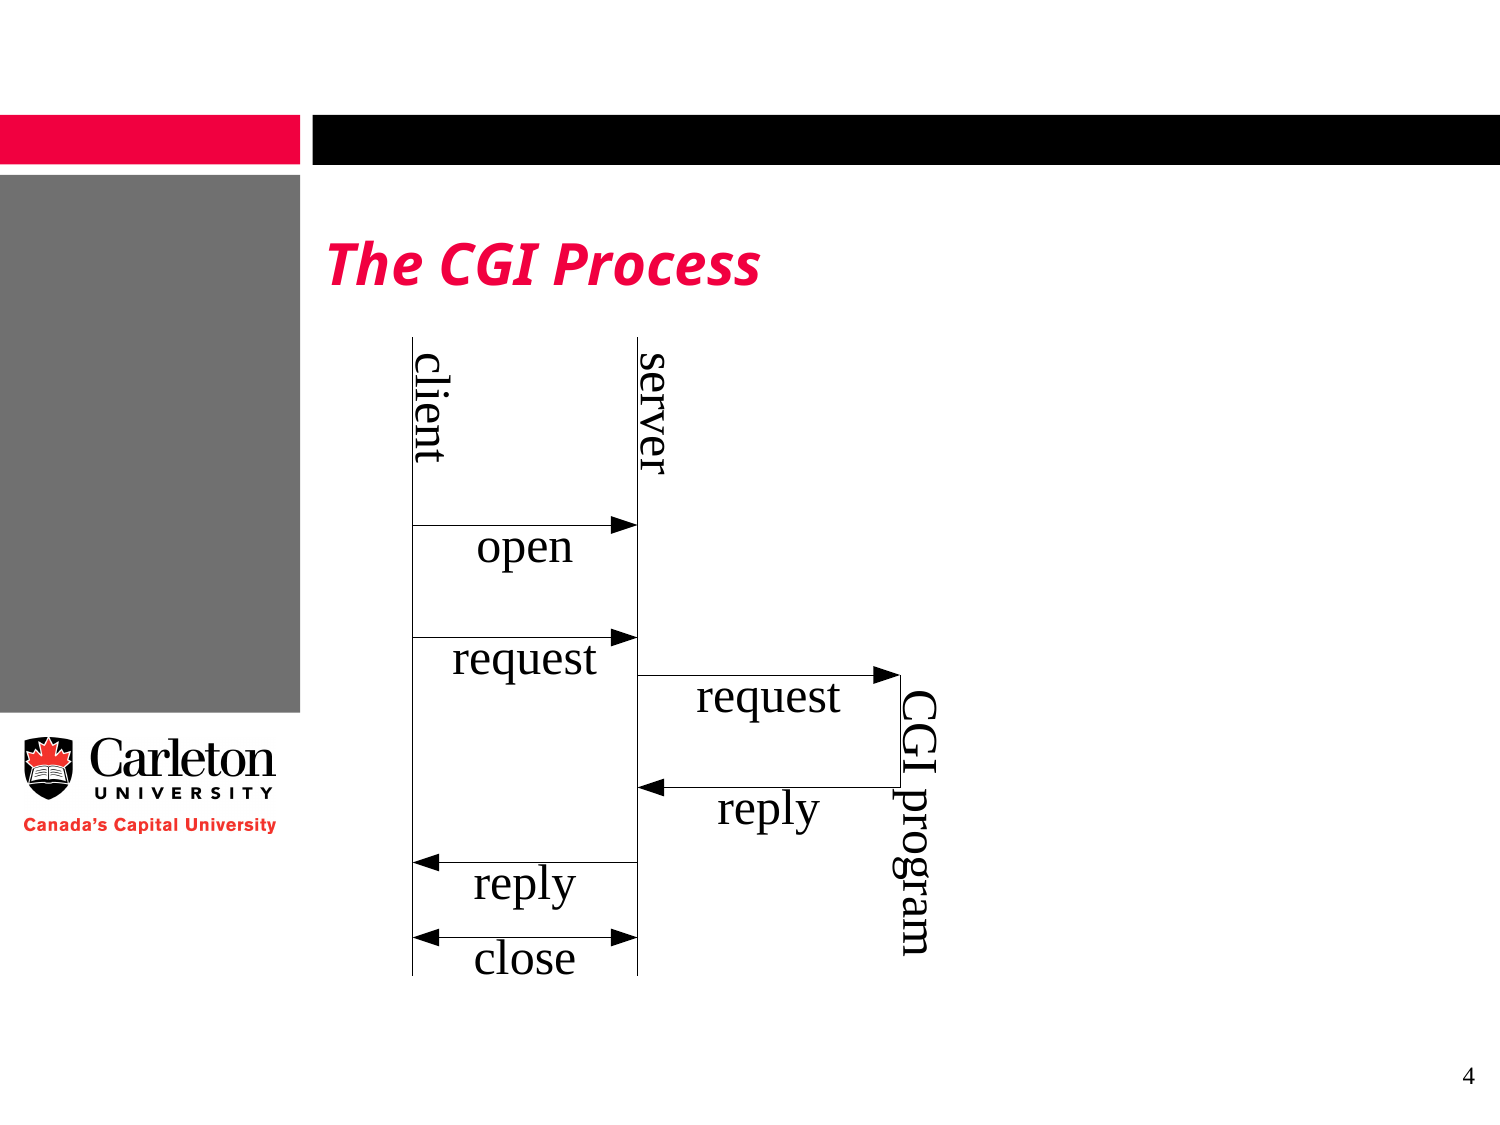

# The CGI Process
client
server
open
request
request
CGI program
reply
reply
close
4